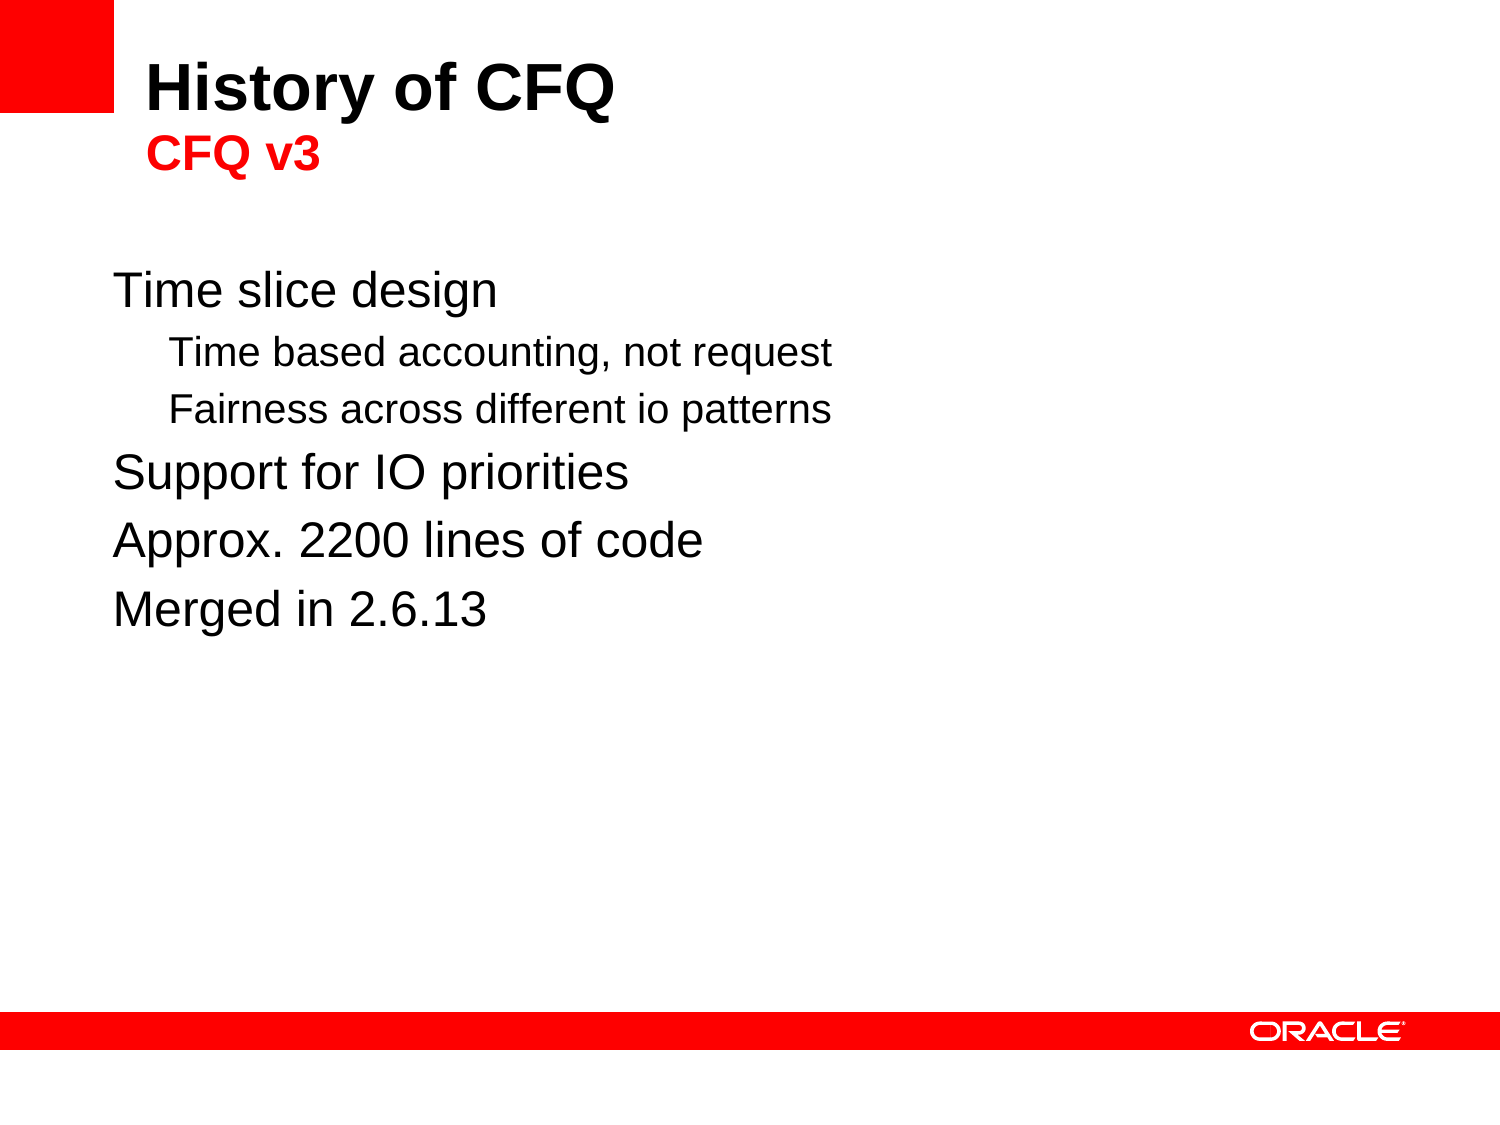

# History of CFQ CFQ v3
Time slice design
Time based accounting, not request
Fairness across different io patterns
Support for IO priorities
Approx. 2200 lines of code
Merged in 2.6.13